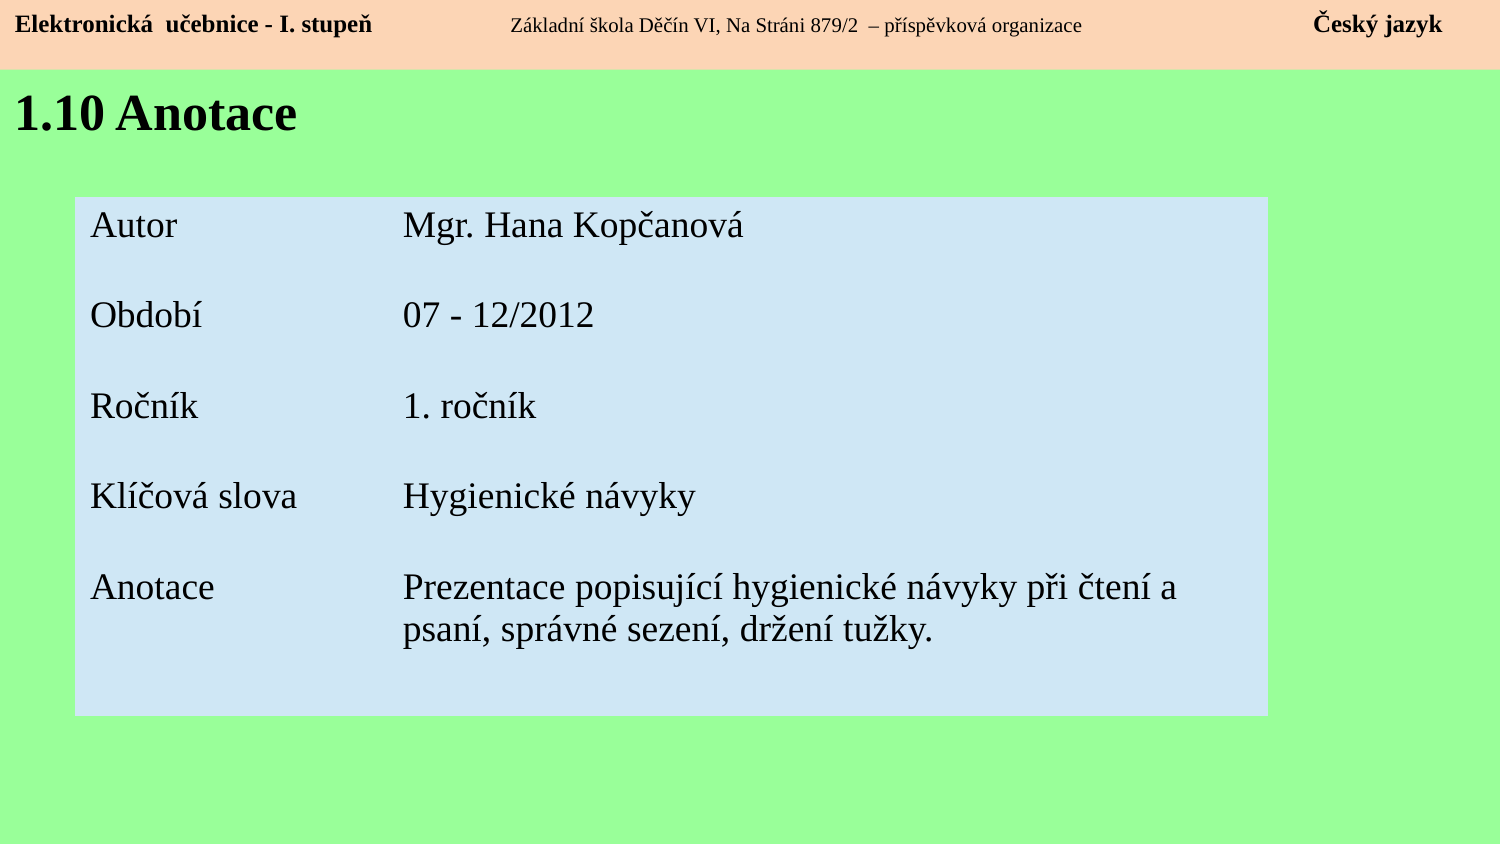

Elektronická učebnice - I. stupeň Základní škola Děčín VI, Na Stráni 879/2 – příspěvková organizace Český jazyk
# 1.10 Anotace
| Autor | Mgr. Hana Kopčanová |
| --- | --- |
| Období | 07 - 12/2012 |
| Ročník | 1. ročník |
| Klíčová slova | Hygienické návyky |
| Anotace | Prezentace popisující hygienické návyky při čtení a psaní, správné sezení, držení tužky. |